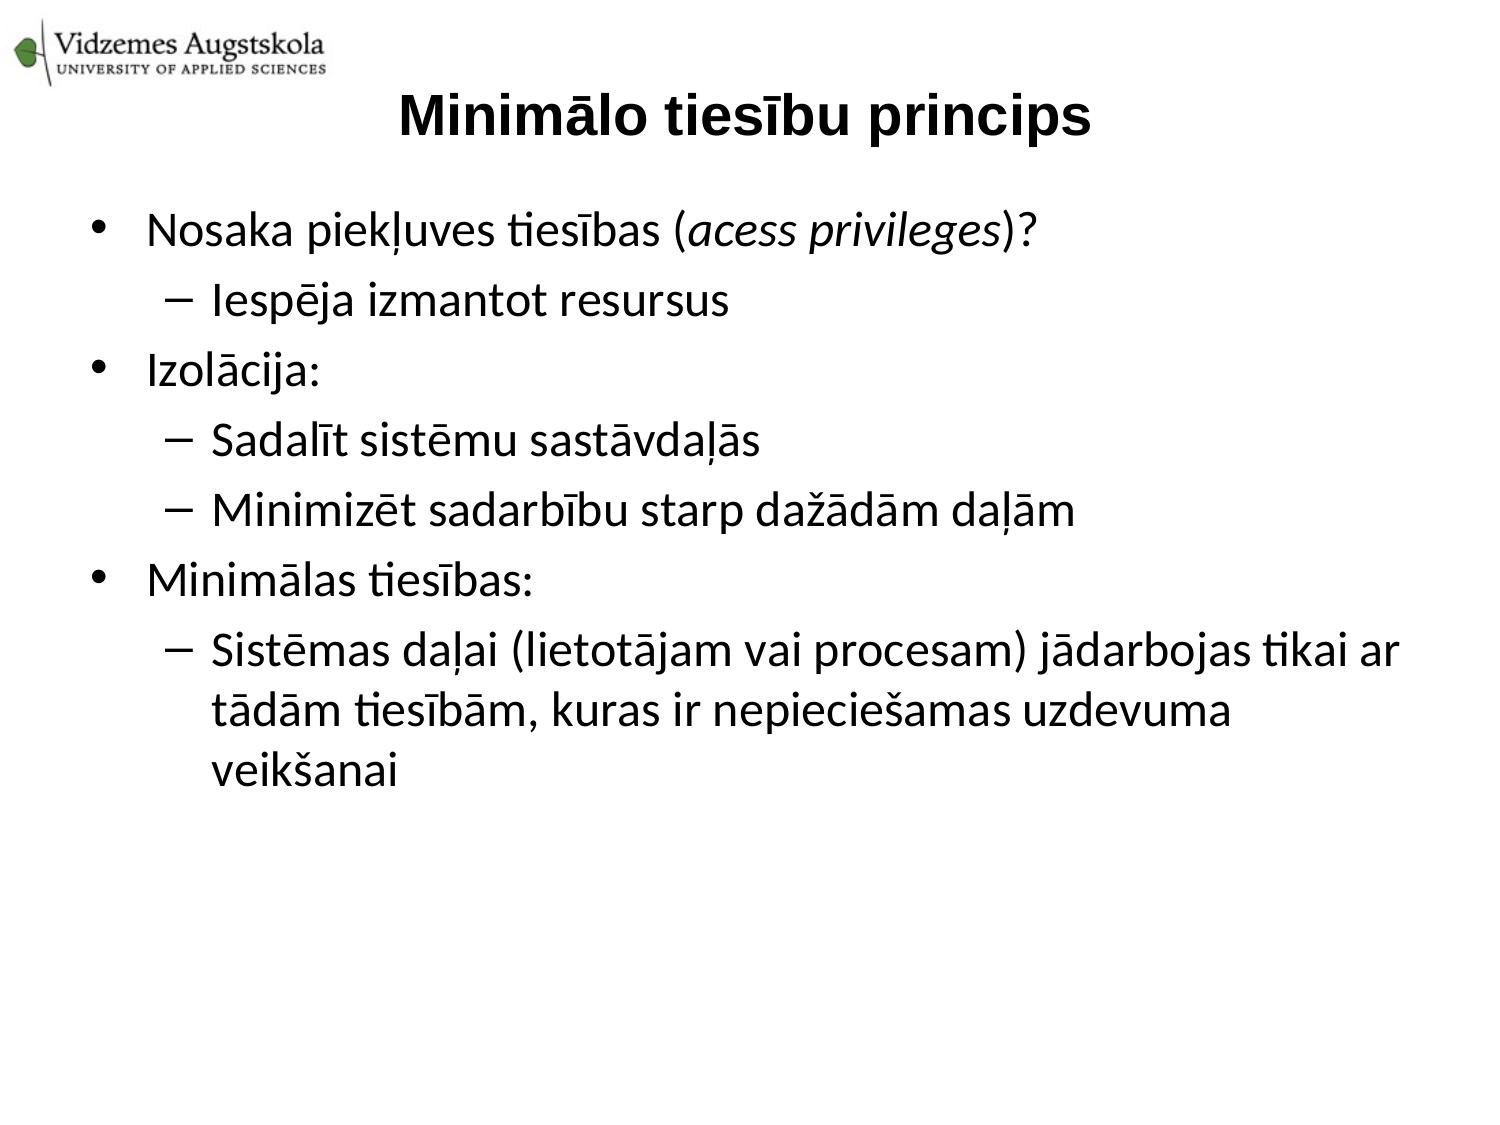

# Minimālo tiesību princips
Nosaka piekļuves tiesības (acess privileges)?
Iespēja izmantot resursus
Izolācija:
Sadalīt sistēmu sastāvdaļās
Minimizēt sadarbību starp dažādām daļām
Minimālas tiesības:
Sistēmas daļai (lietotājam vai procesam) jādarbojas tikai ar tādām tiesībām, kuras ir nepieciešamas uzdevuma veikšanai